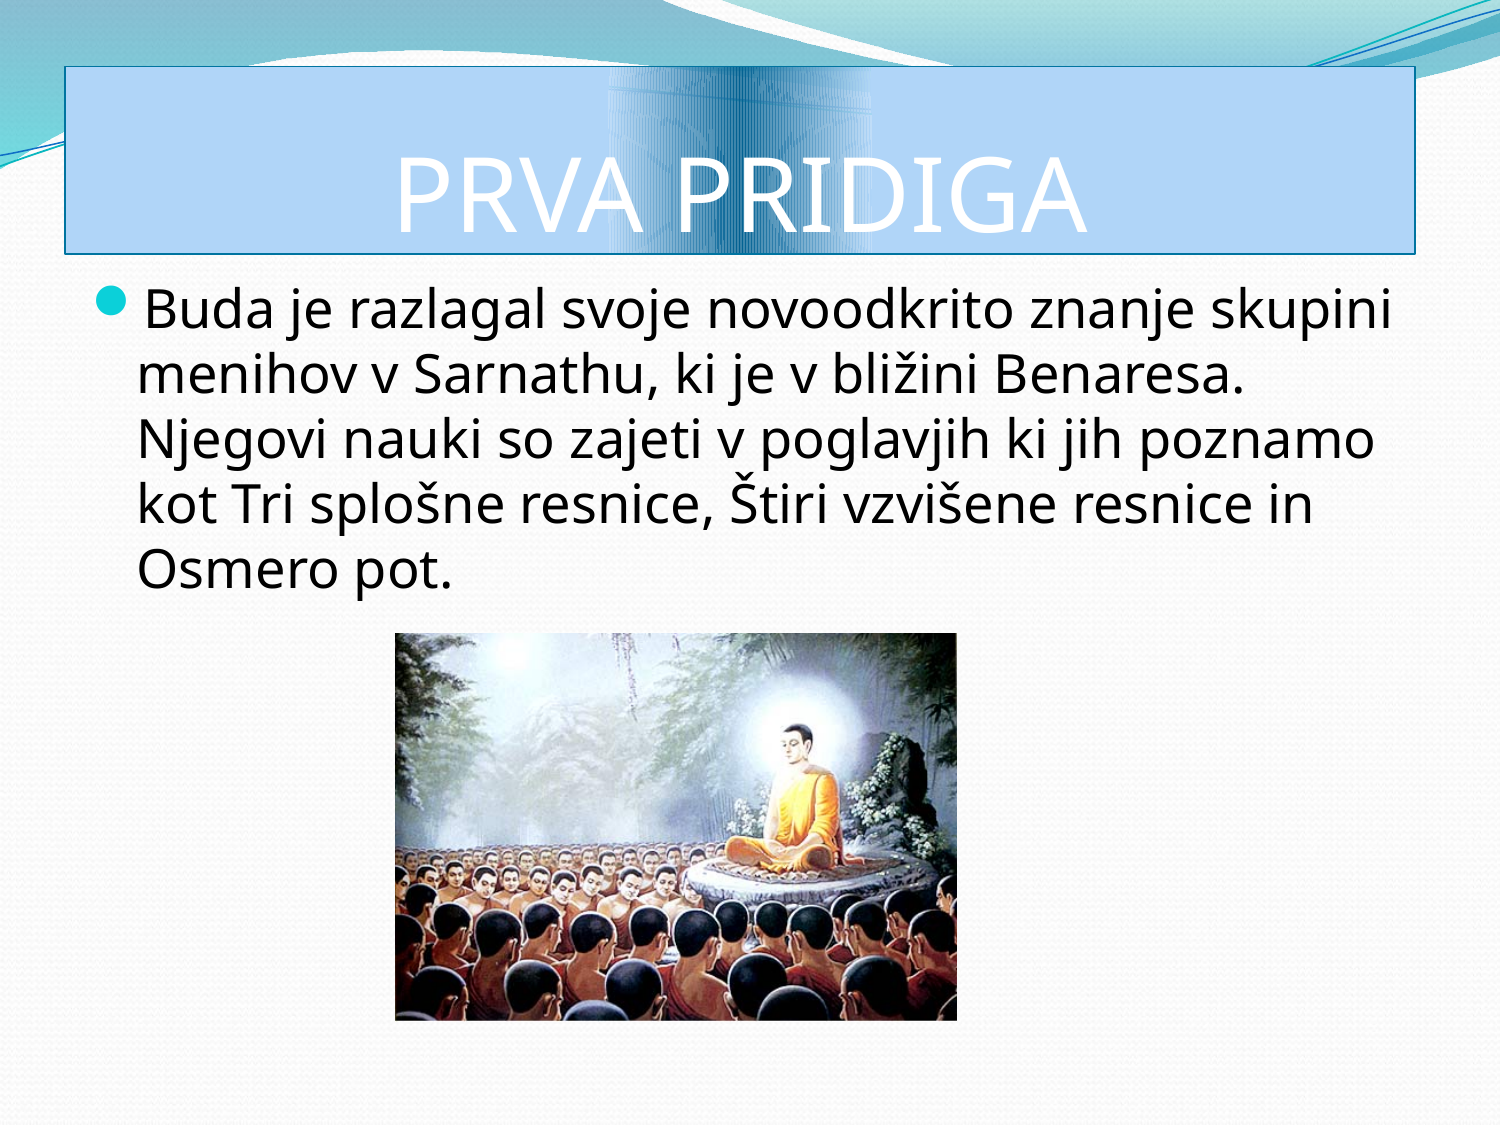

# PRVA PRIDIGA
Buda je razlagal svoje novoodkrito znanje skupini menihov v Sarnathu, ki je v bližini Benaresa. Njegovi nauki so zajeti v poglavjih ki jih poznamo kot Tri splošne resnice, Štiri vzvišene resnice in Osmero pot.